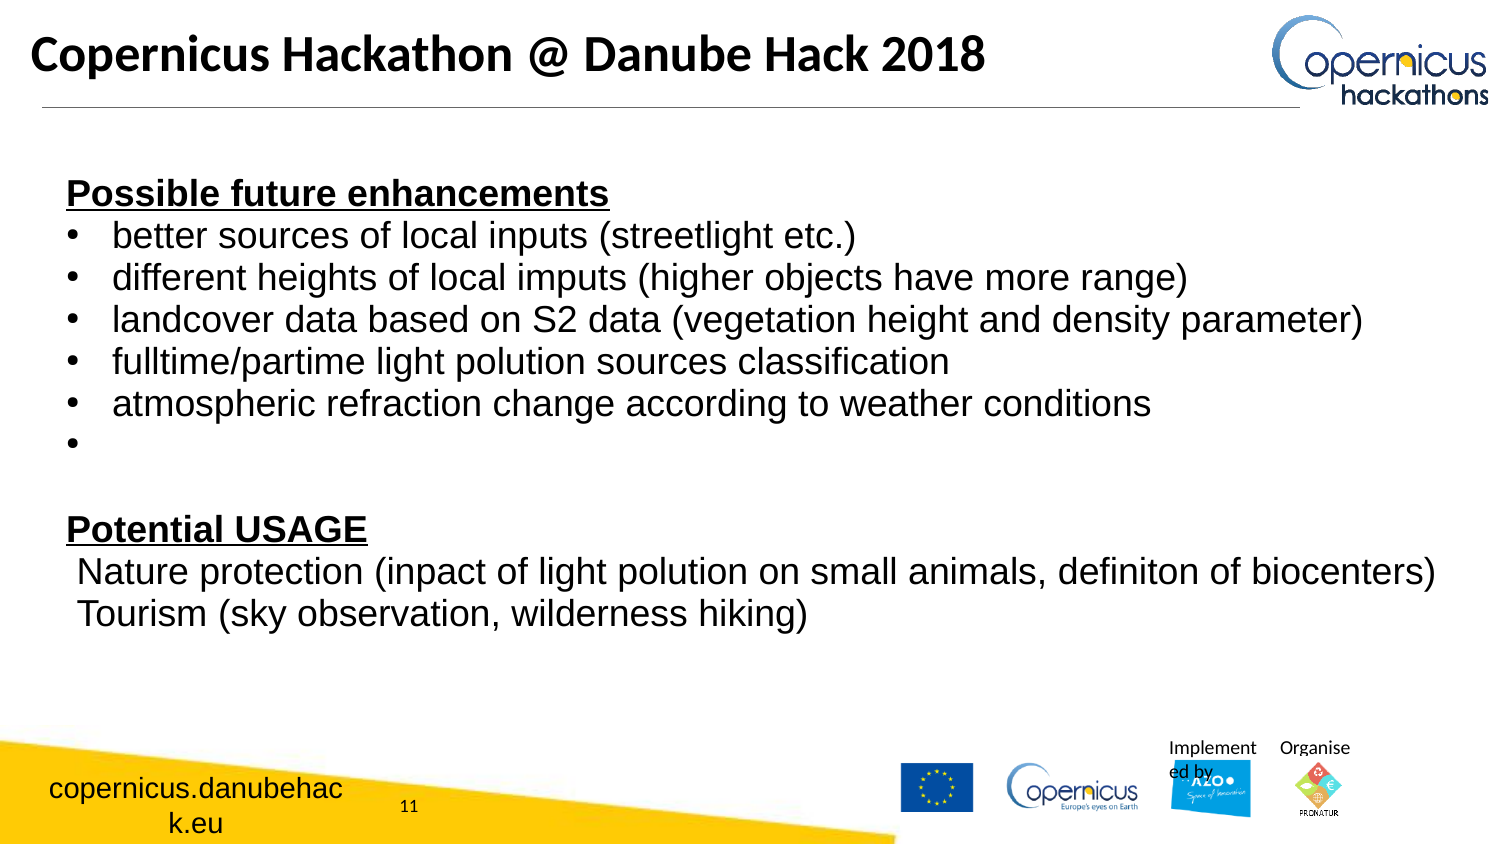

# Copernicus Hackathon @ Danube Hack 2018
Possible future enhancements
 better sources of local inputs (streetlight etc.)
 different heights of local imputs (higher objects have more range)
 landcover data based on S2 data (vegetation height and density parameter)
 fulltime/partime light polution sources classification
 atmospheric refraction change according to weather conditions
Potential USAGE
 Nature protection (inpact of light polution on small animals, definiton of biocenters)
 Tourism (sky observation, wilderness hiking)
copernicus.danubehack.eu